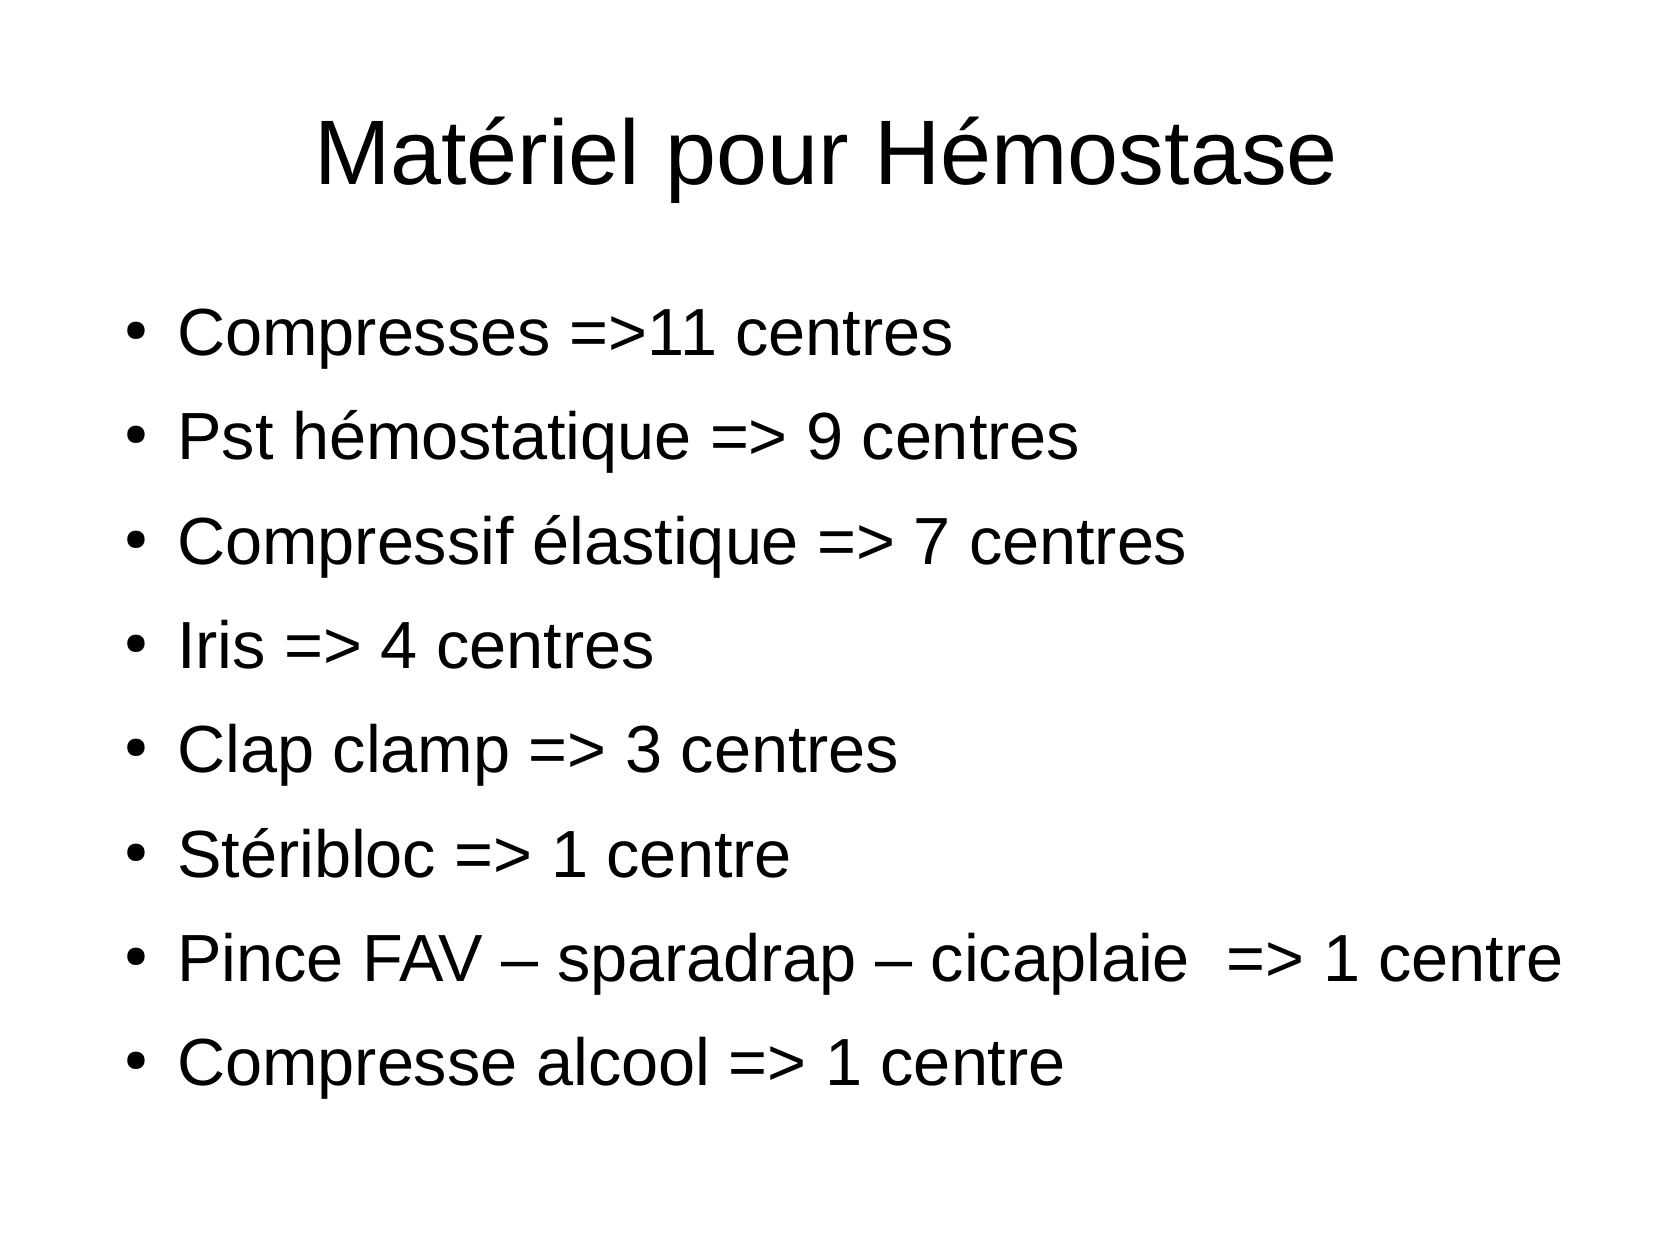

# Matériel pour Hémostase
Compresses =>11 centres
Pst hémostatique => 9 centres
Compressif élastique => 7 centres
Iris => 4 centres
Clap clamp => 3 centres
Stéribloc => 1 centre
Pince FAV – sparadrap – cicaplaie => 1 centre
Compresse alcool => 1 centre